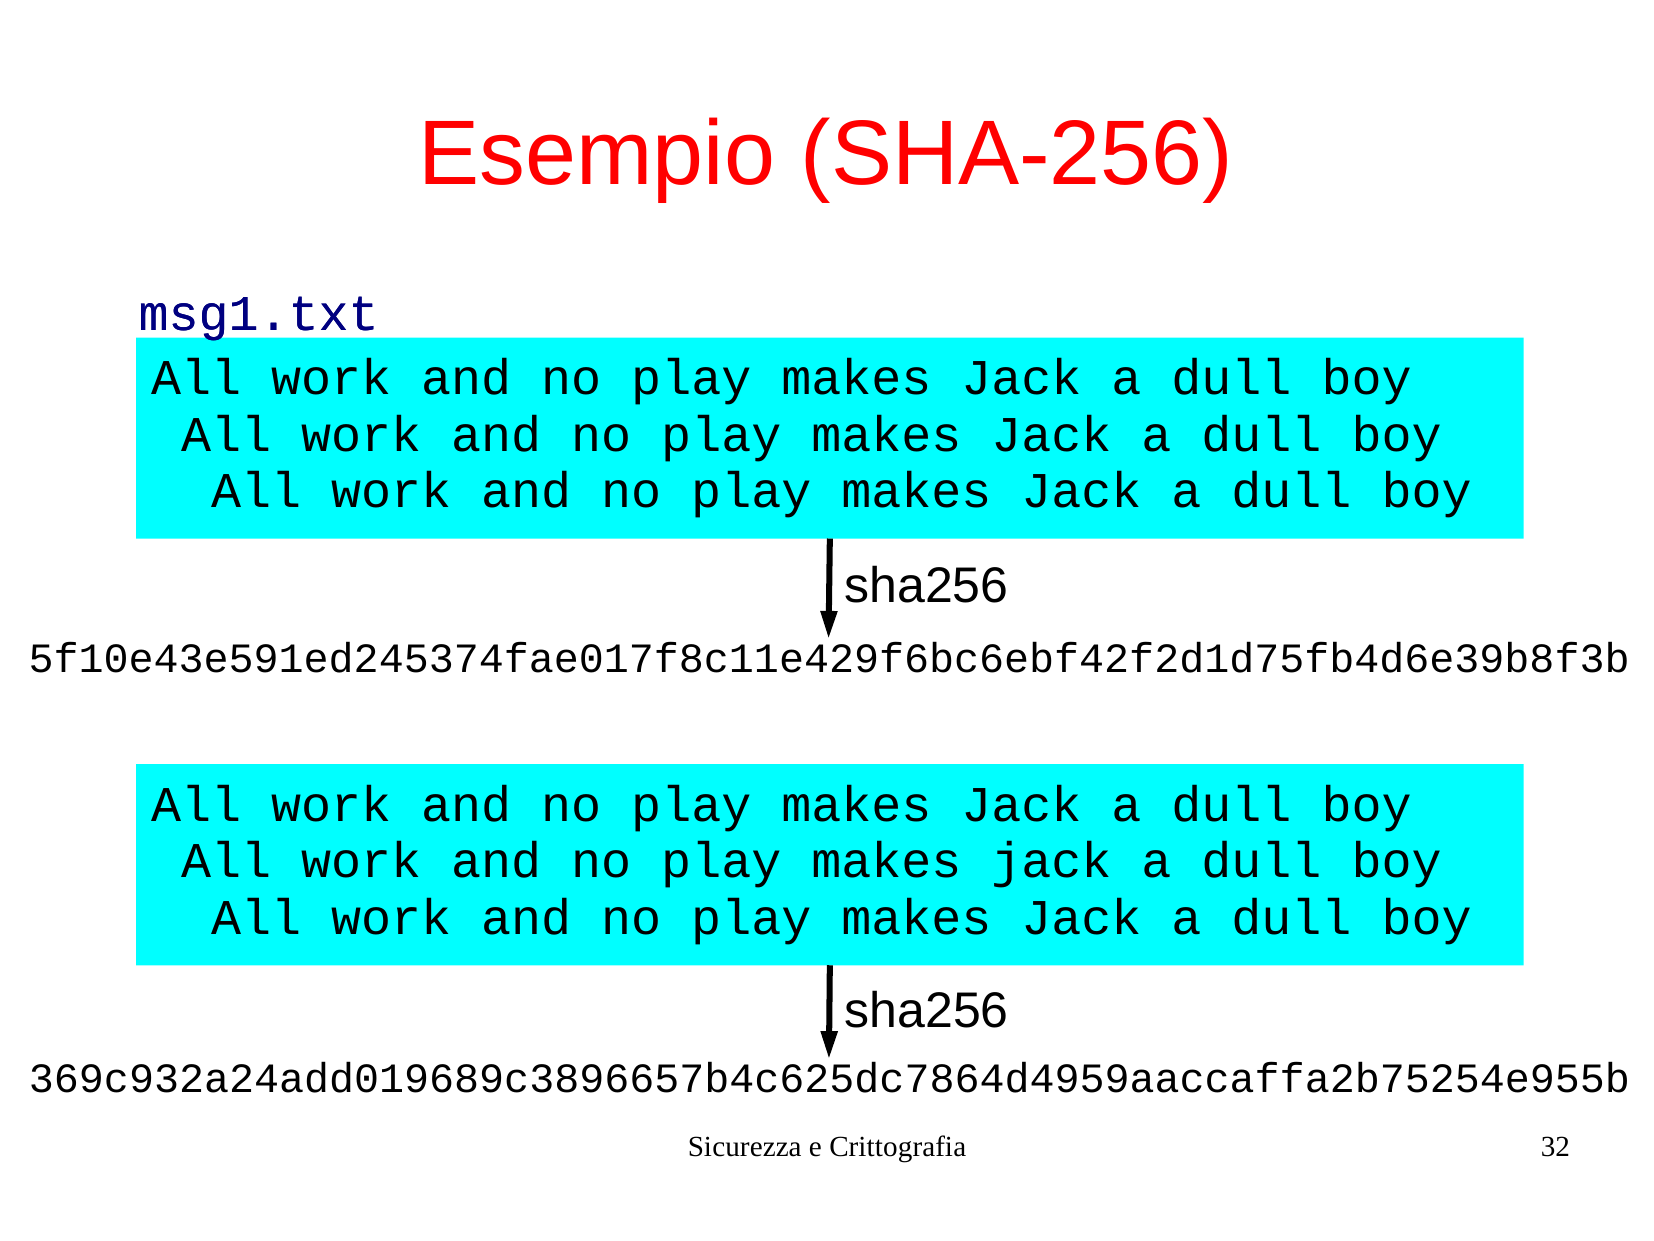

# Esempio (SHA-256)
msg1.txt
msg1.txt
All work and no play makes Jack a dull boy
 All work and no play makes Jack a dull boy
 All work and no play makes Jack a dull boy
sha256
5f10e43e591ed245374fae017f8c11e429f6bc6ebf42f2d1d75fb4d6e39b8f3b
All work and no play makes Jack a dull boy
 All work and no play makes jack a dull boy
 All work and no play makes Jack a dull boy
sha256
369c932a24add019689c3896657b4c625dc7864d4959aaccaffa2b75254e955b
Sicurezza e Crittografia
32